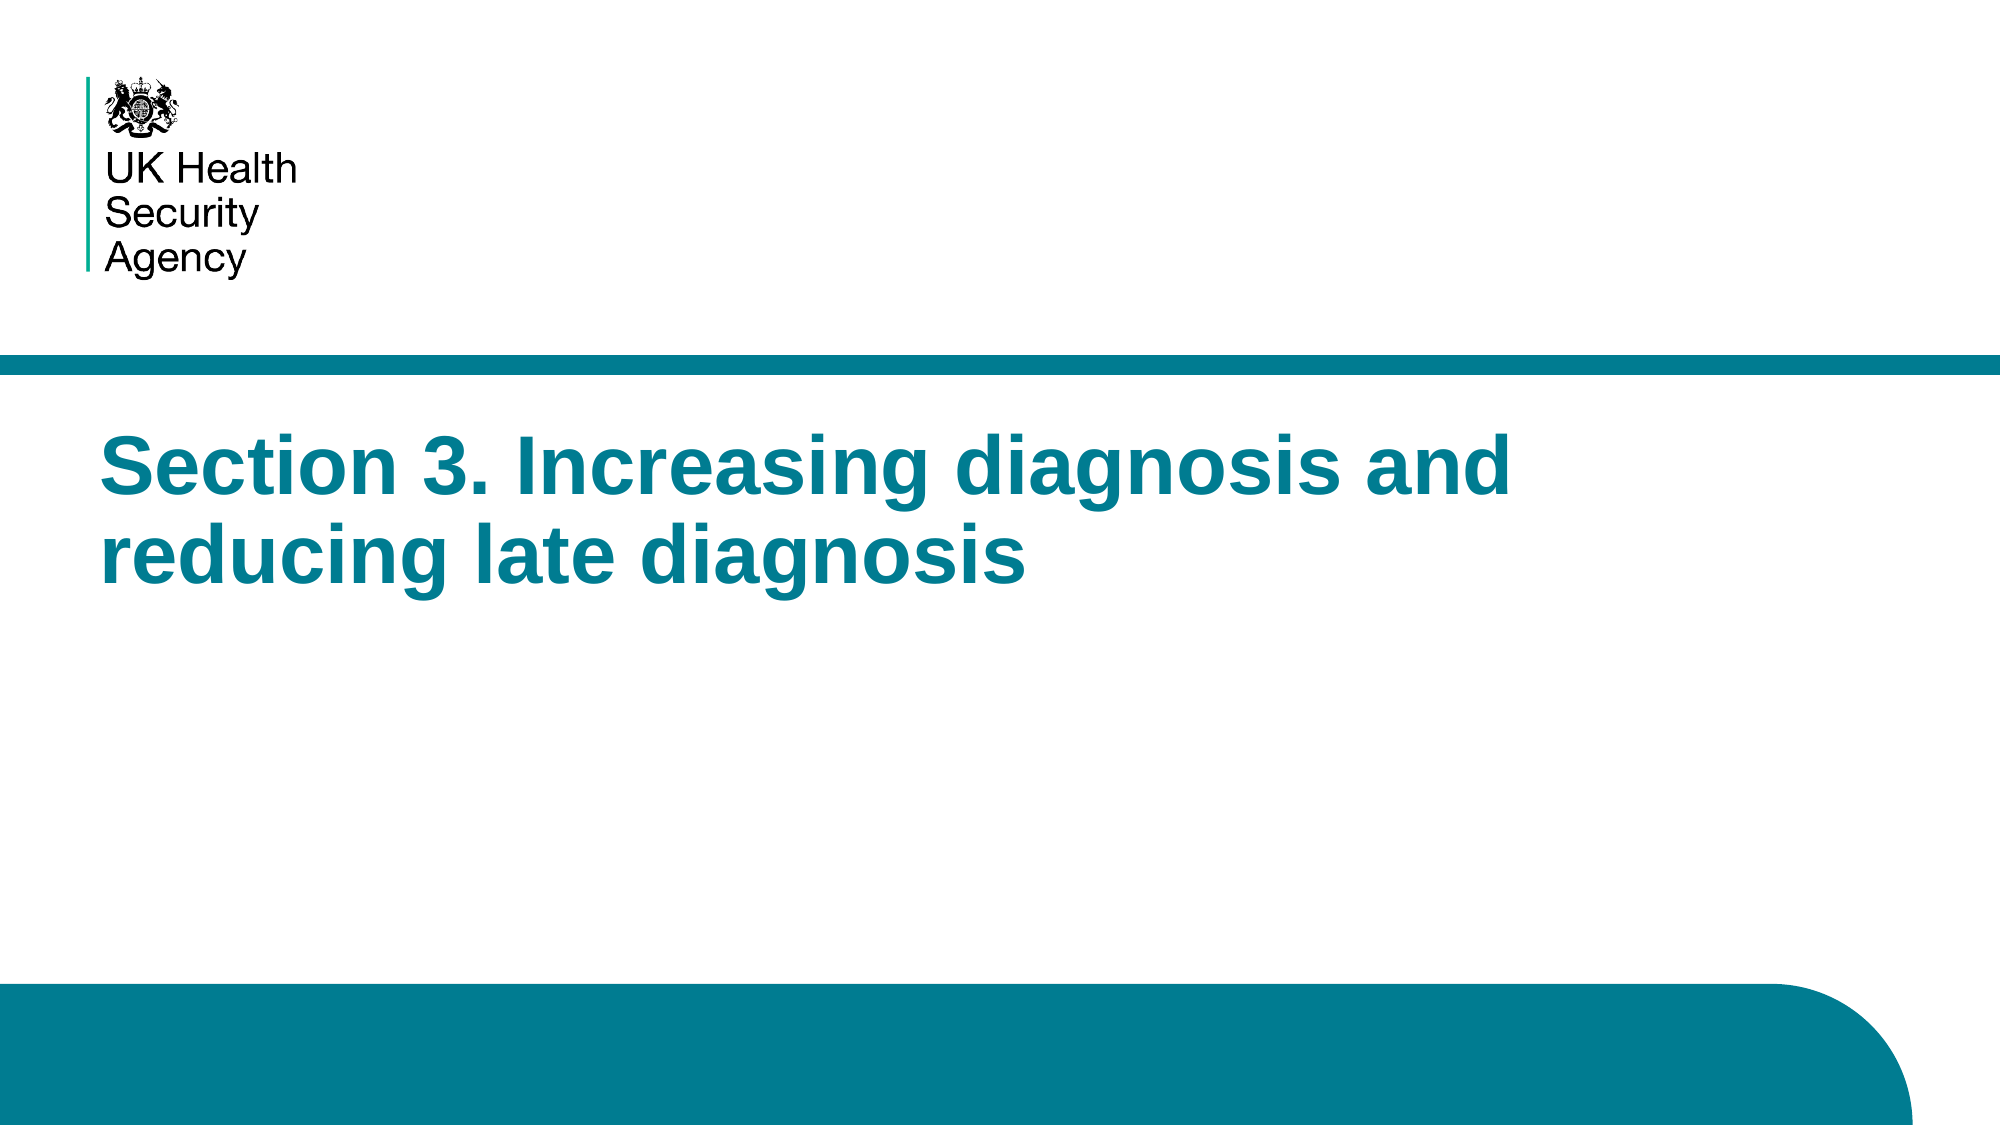

# Section 3. Increasing diagnosis and reducing late diagnosis